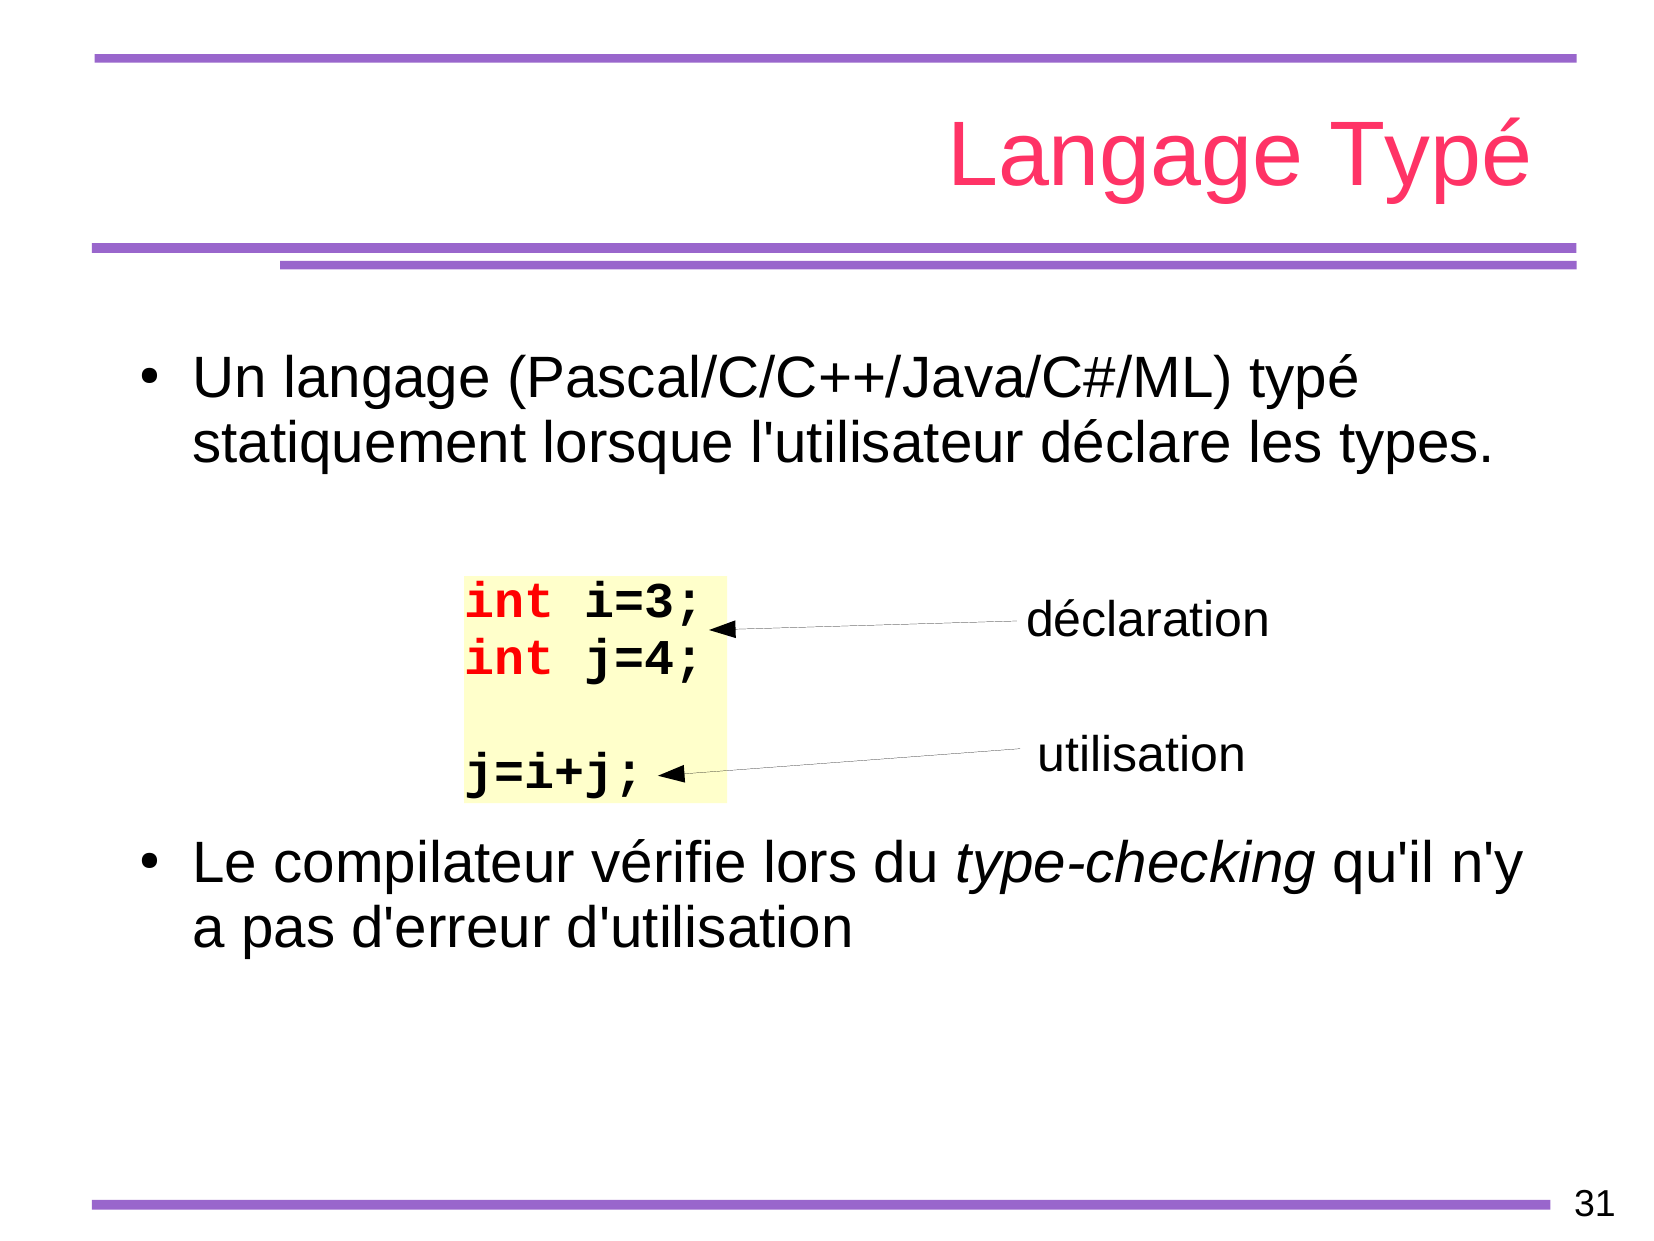

# Langage Typé
Un langage (Pascal/C/C++/Java/C#/ML) typé statiquement lorsque l'utilisateur déclare les types.
Le compilateur vérifie lors du type-checking qu'il n'y a pas d'erreur d'utilisation
int i=3;
int j=4;
j=i+j;
déclaration
utilisation